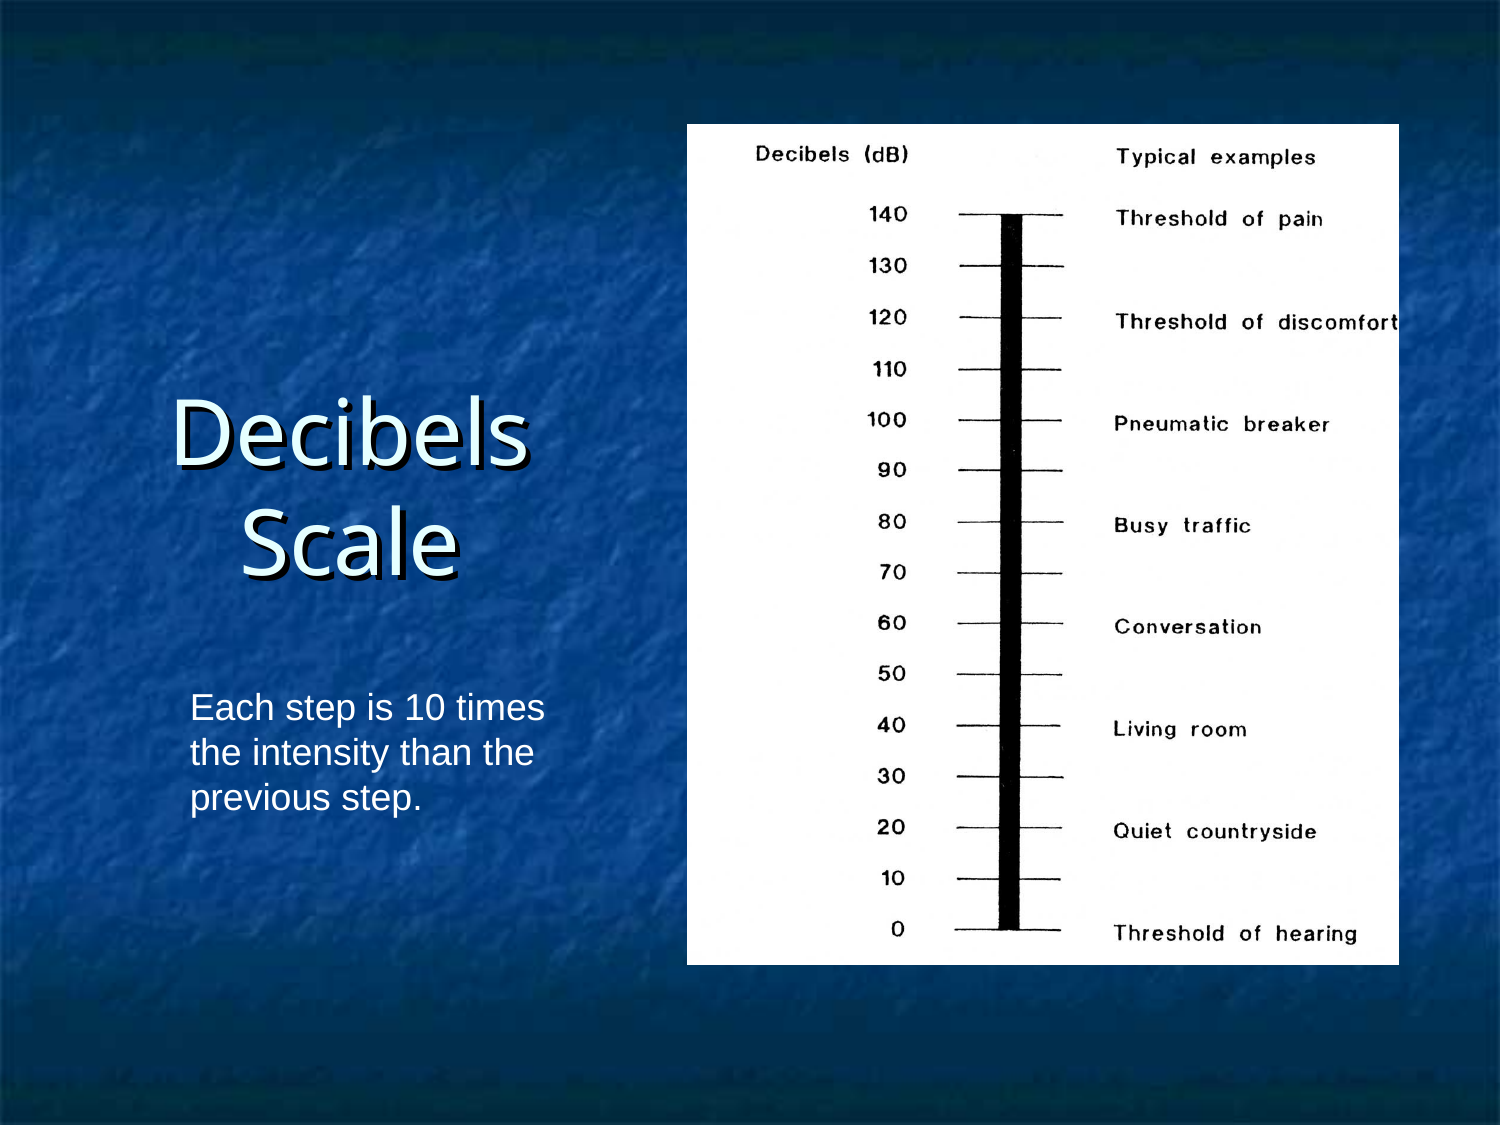

Decibels Scale
Each step is 10 times the intensity than the previous step.